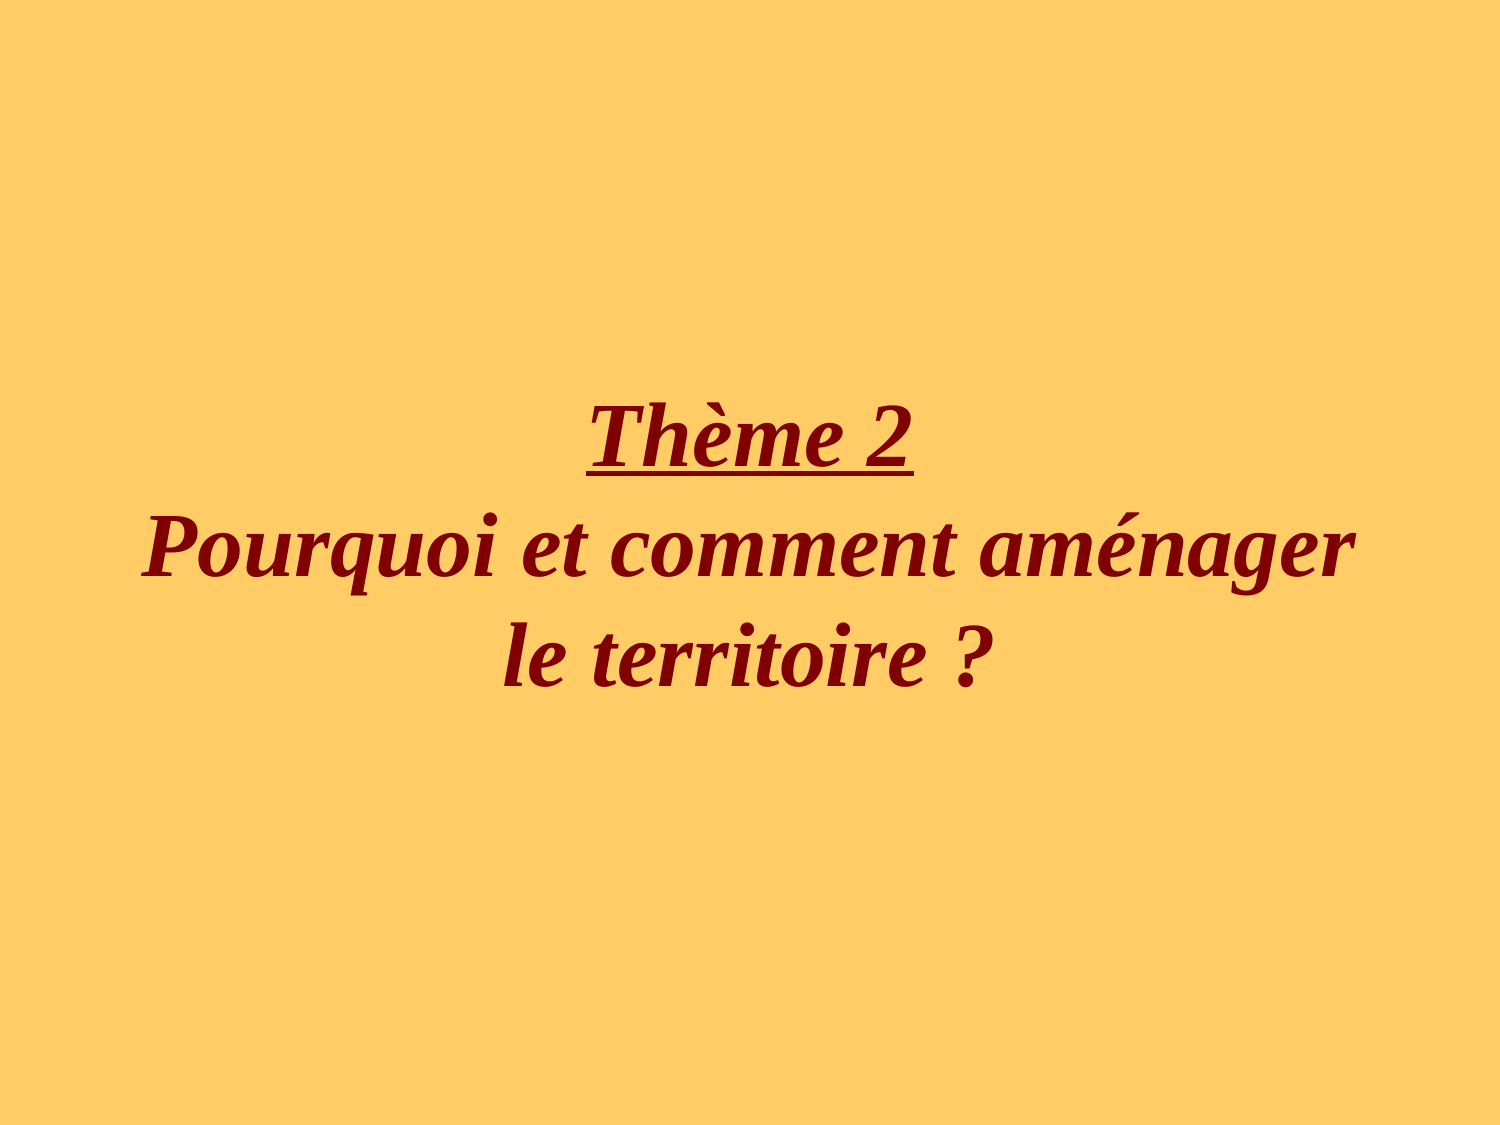

# Thème 2 Pourquoi et comment aménager le territoire ?